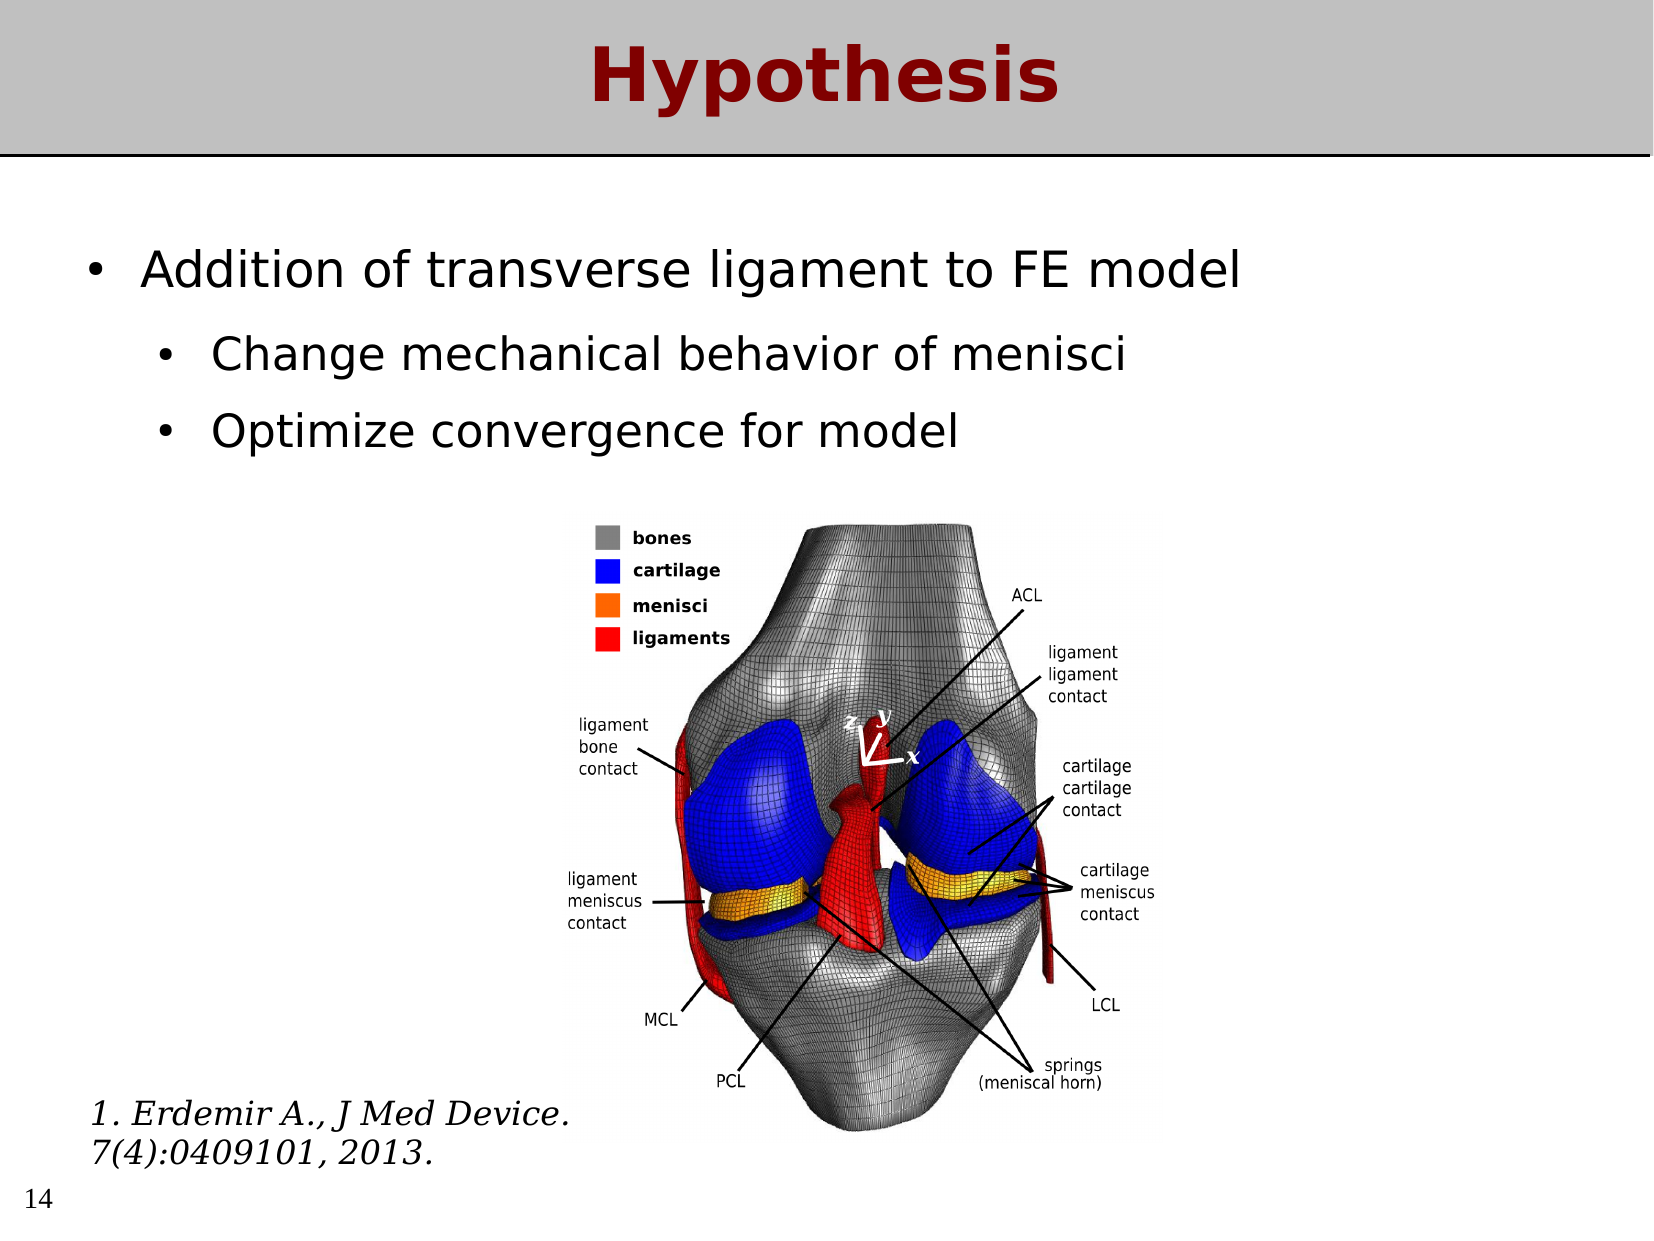

Hypothesis
#
Addition of transverse ligament to FE model
Change mechanical behavior of menisci
Optimize convergence for model
1. Erdemir A., J Med Device. 7(4):0409101, 2013.